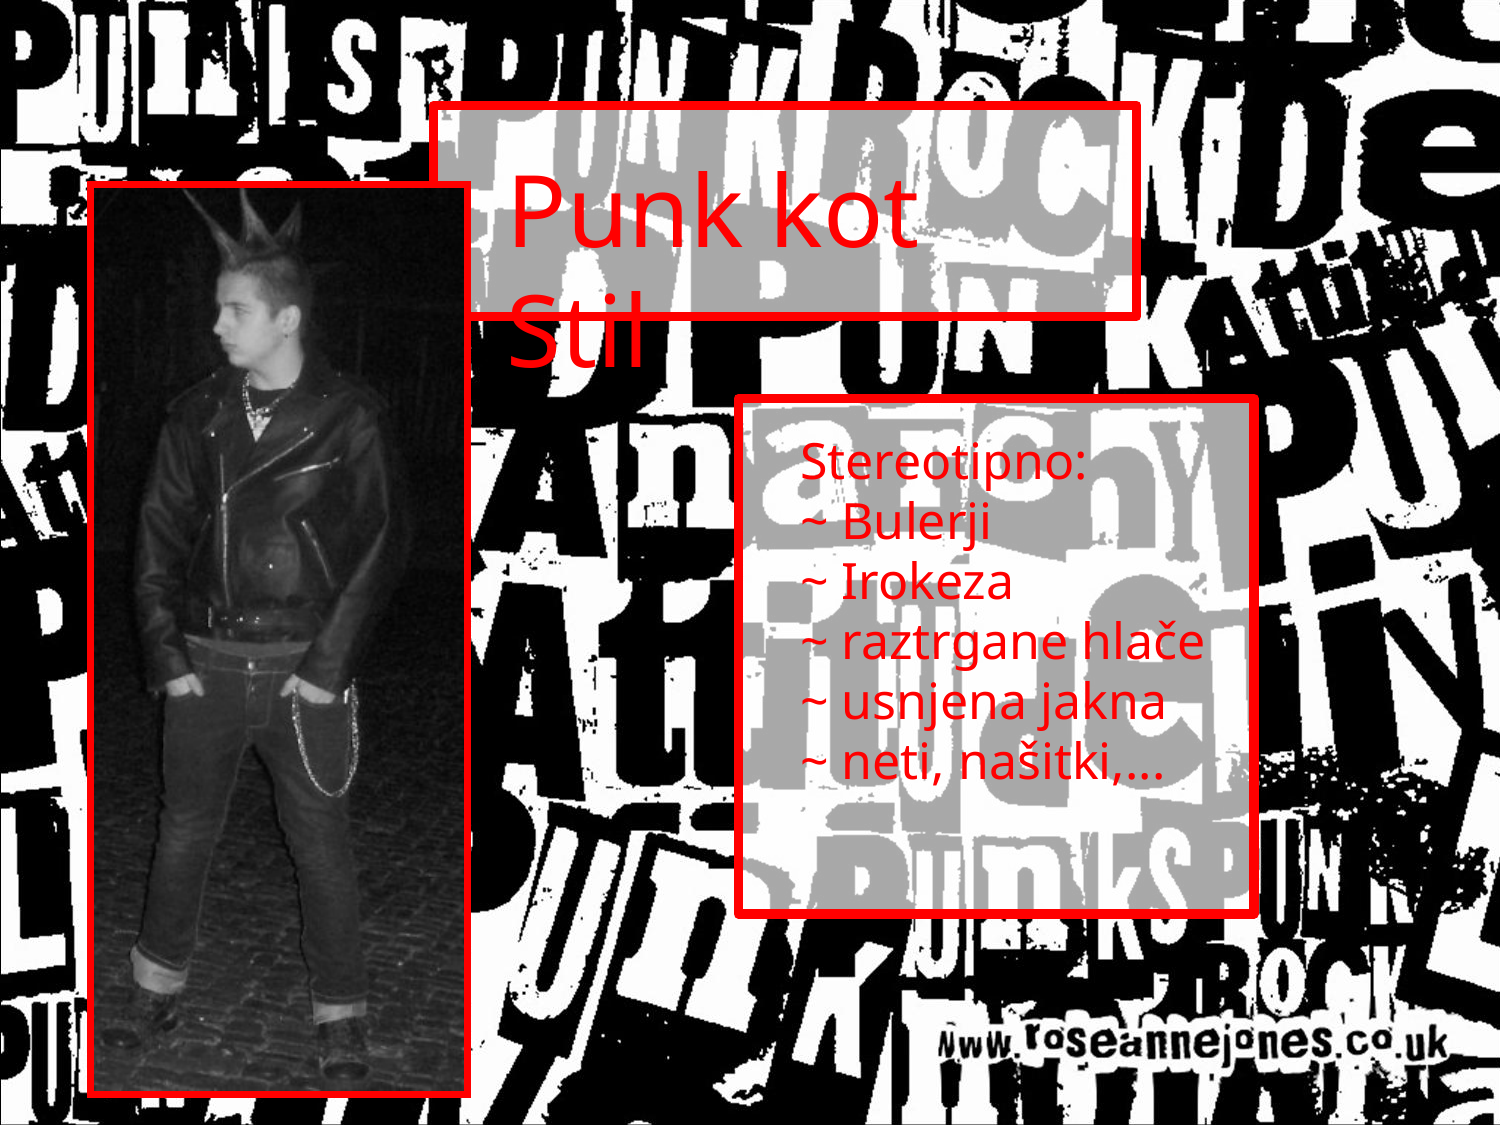

Punk kot Stil
Stereotipno:
~ Bulerji
~ Irokeza
~ raztrgane hlače
~ usnjena jakna
~ neti, našitki,...